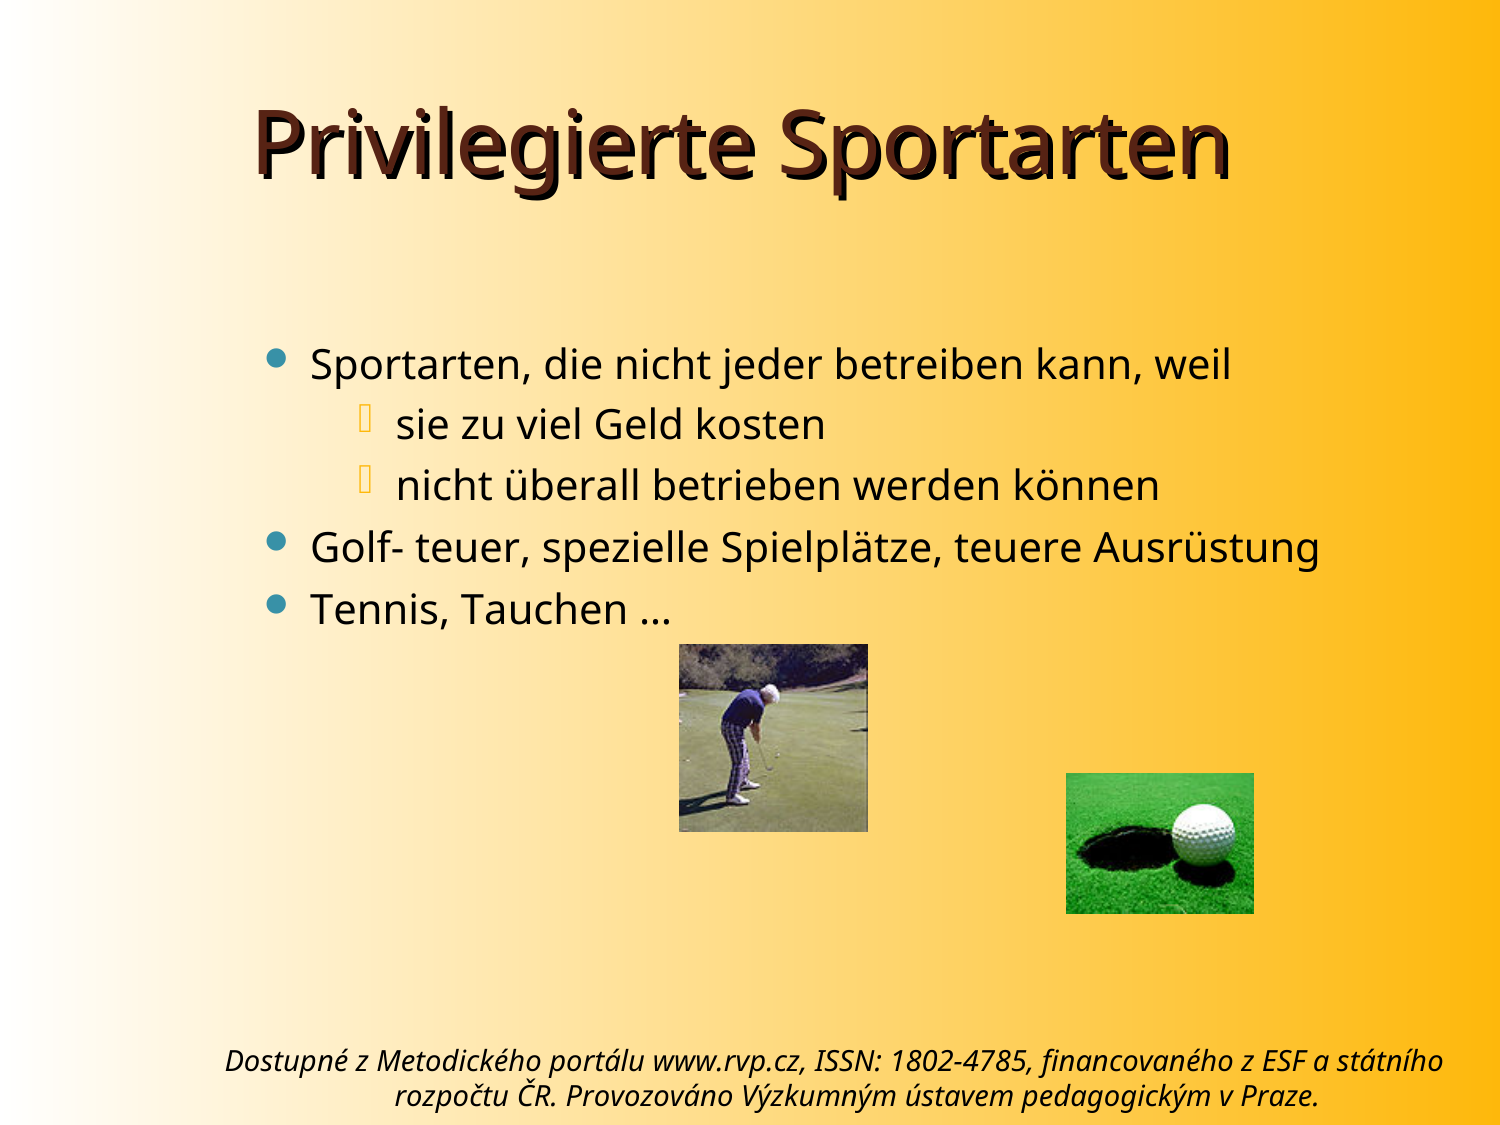

# Privilegierte Sportarten
Sportarten, die nicht jeder betreiben kann, weil
sie zu viel Geld kosten
nicht überall betrieben werden können
Golf- teuer, spezielle Spielplätze, teuere Ausrüstung
Tennis, Tauchen …
Dostupné z Metodického portálu www.rvp.cz, ISSN: 1802-4785, financovaného z ESF a státního rozpočtu ČR. Provozováno Výzkumným ústavem pedagogickým v Praze.